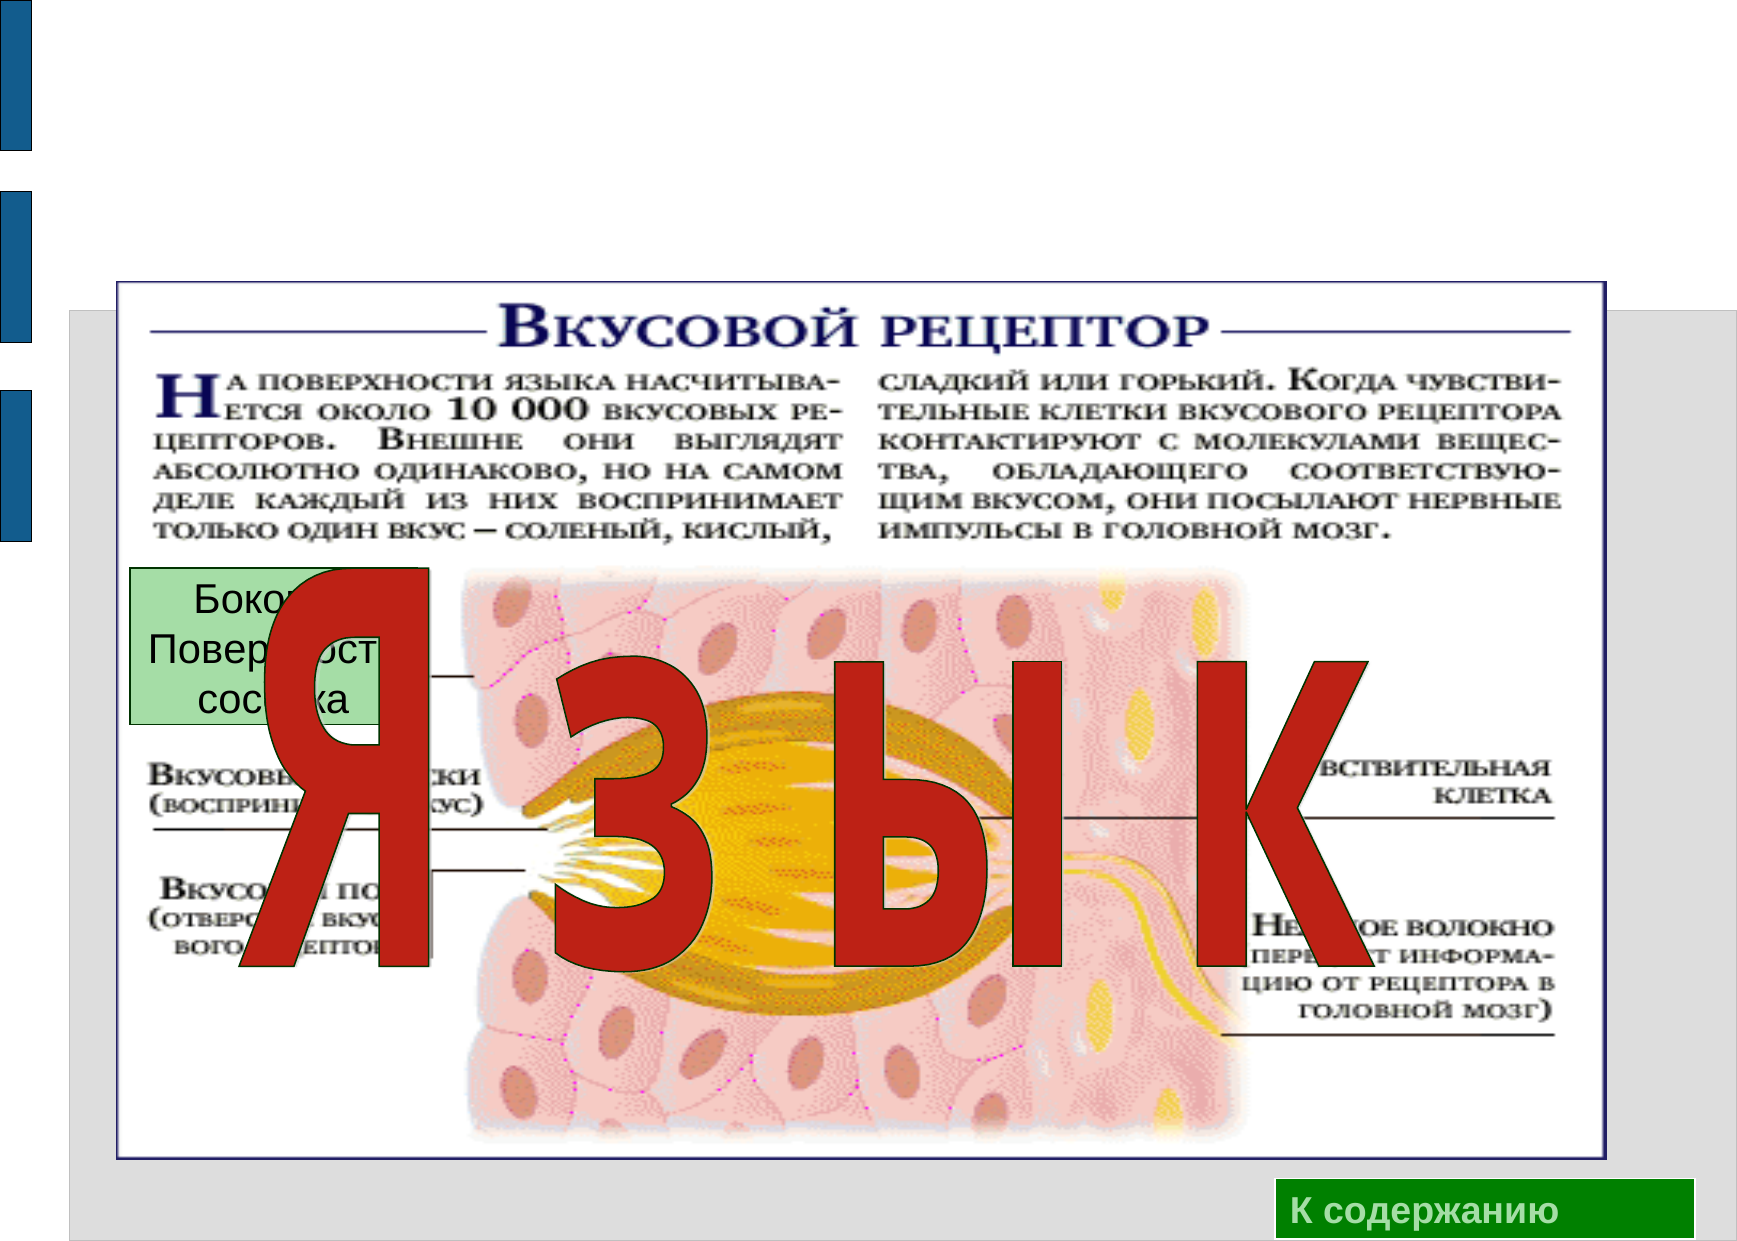

Боковая
Поверхность
сосочка
Я з ы к
К содержанию